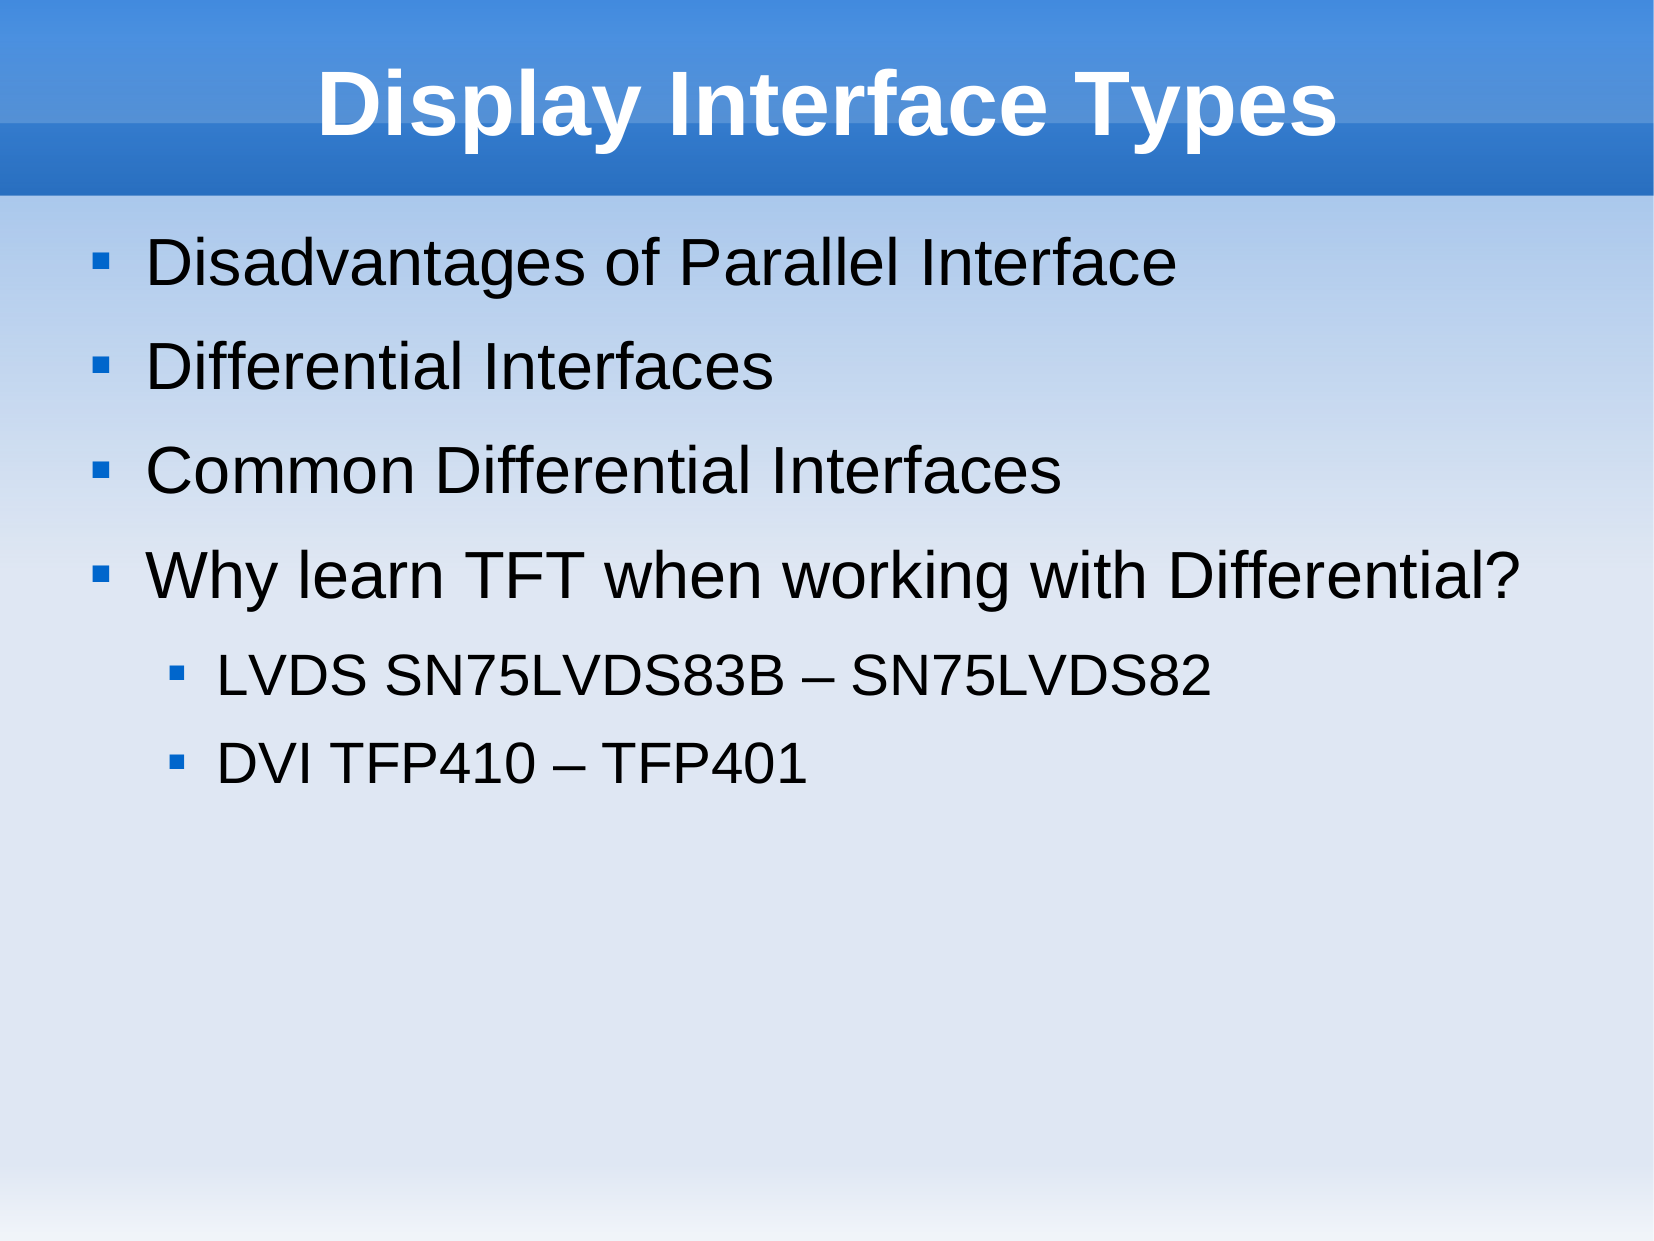

# Display Interface Types
Disadvantages of Parallel Interface
Differential Interfaces
Common Differential Interfaces
Why learn TFT when working with Differential?
LVDS SN75LVDS83B – SN75LVDS82
DVI TFP410 – TFP401